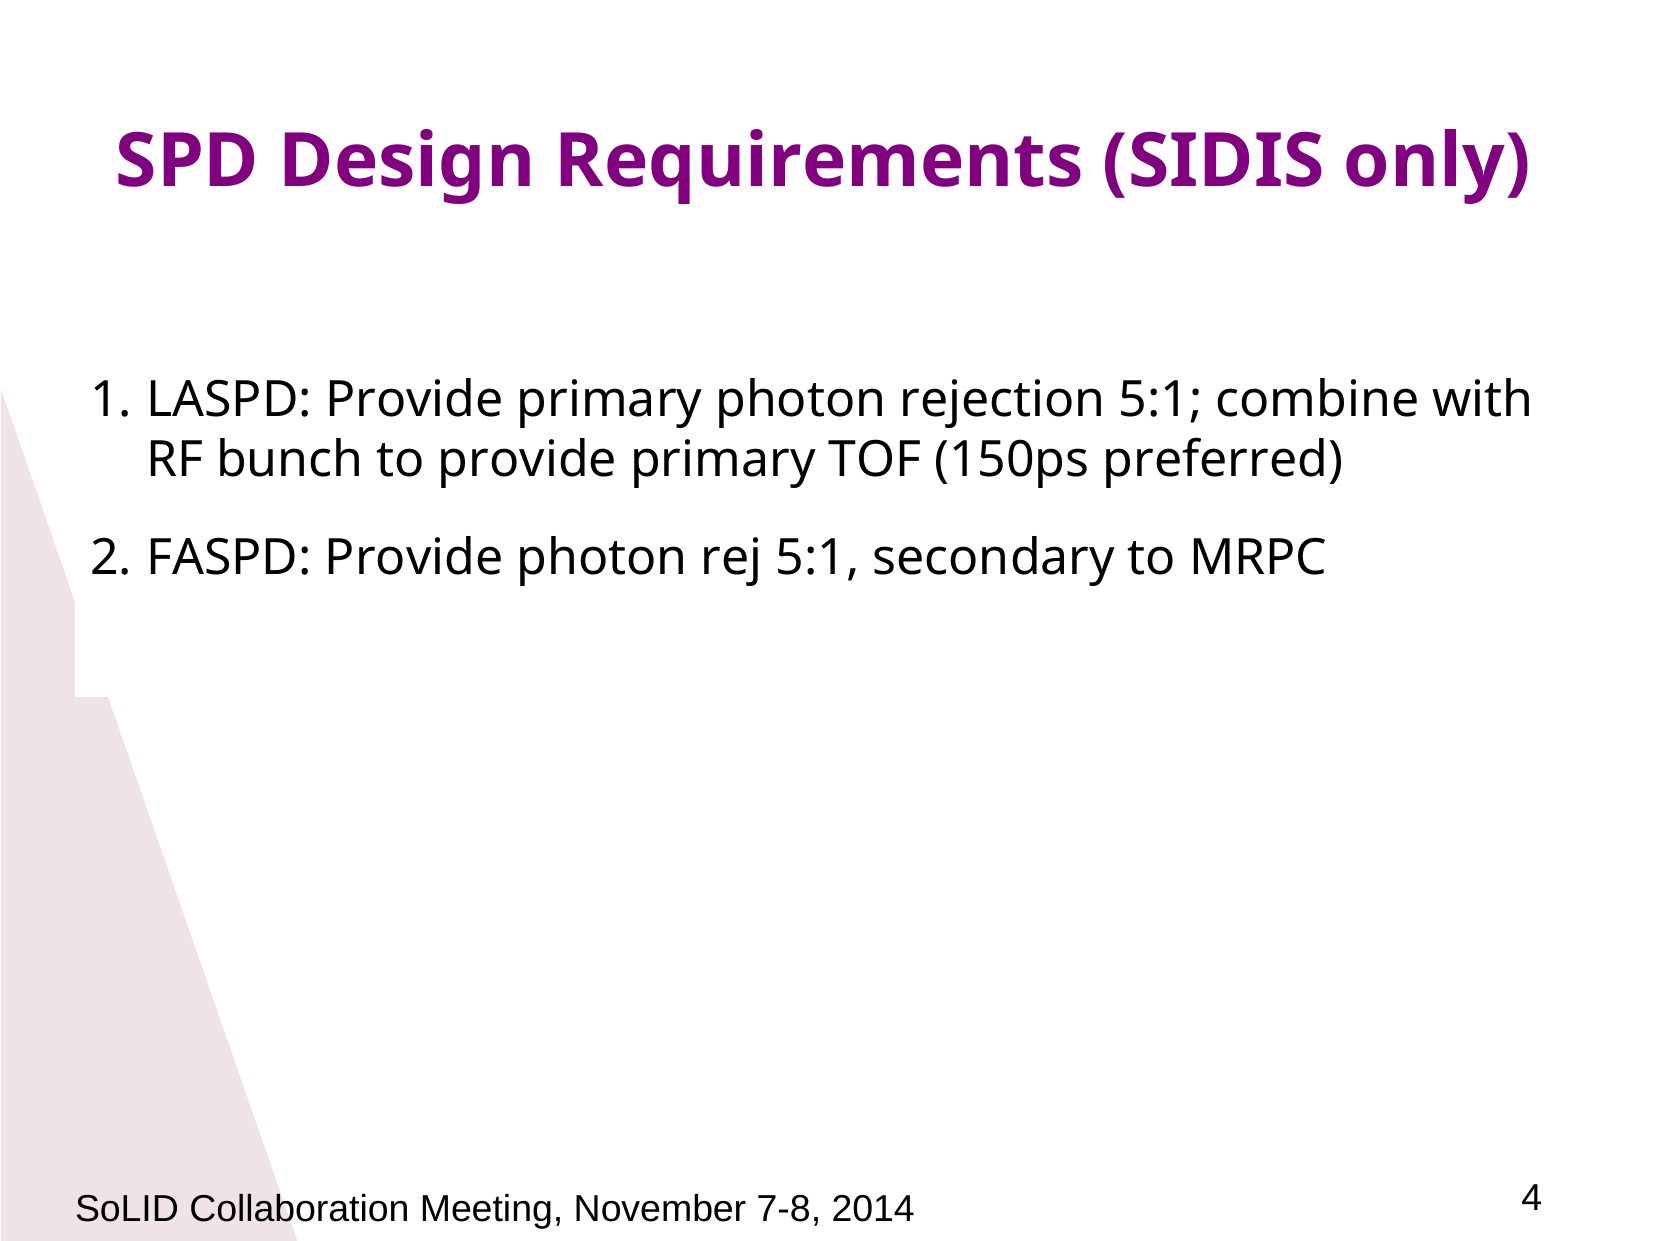

# SPD Design Requirements (SIDIS only)
LASPD: Provide primary photon rejection 5:1; combine with RF bunch to provide primary TOF (150ps preferred)
FASPD: Provide photon rej 5:1, secondary to MRPC
4